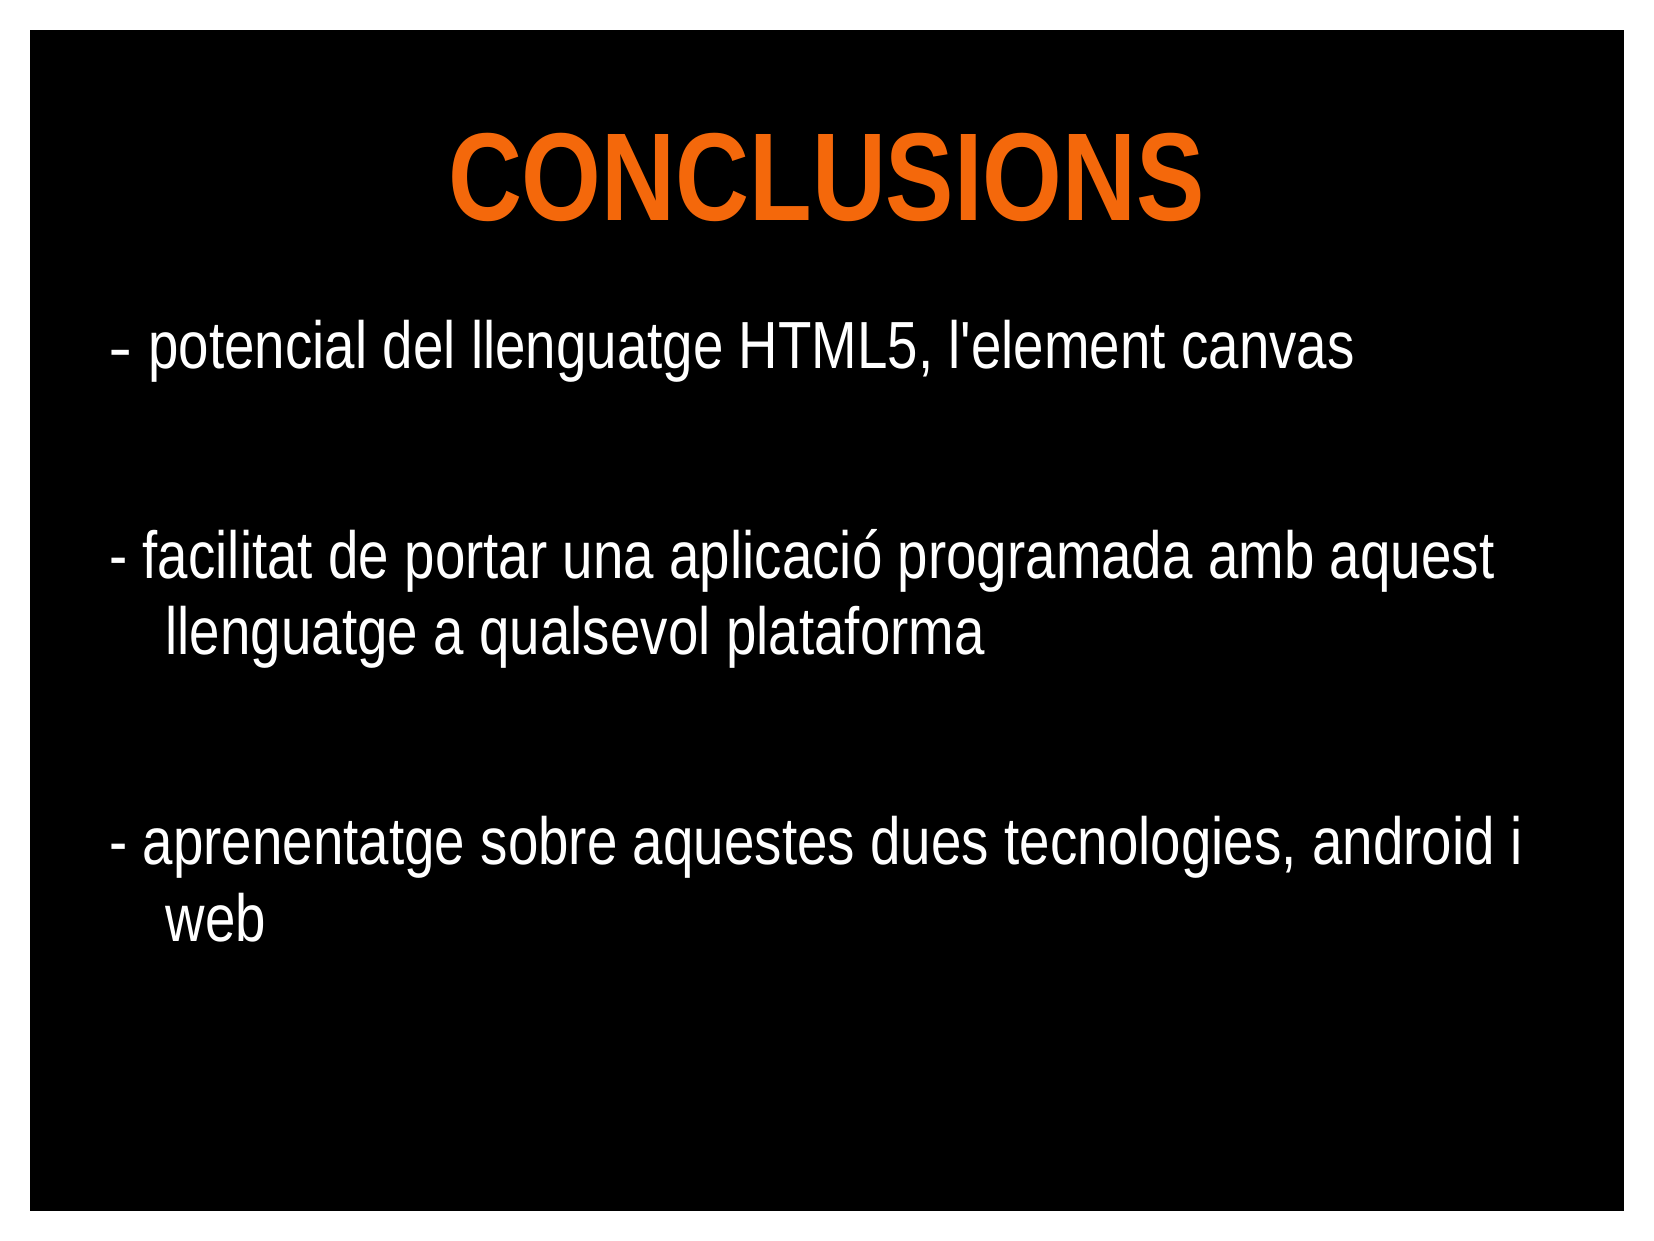

# CONCLUSIONS
- potencial del llenguatge HTML5, l'element canvas
- facilitat de portar una aplicació programada amb aquest llenguatge a qualsevol plataforma
- aprenentatge sobre aquestes dues tecnologies, android i web